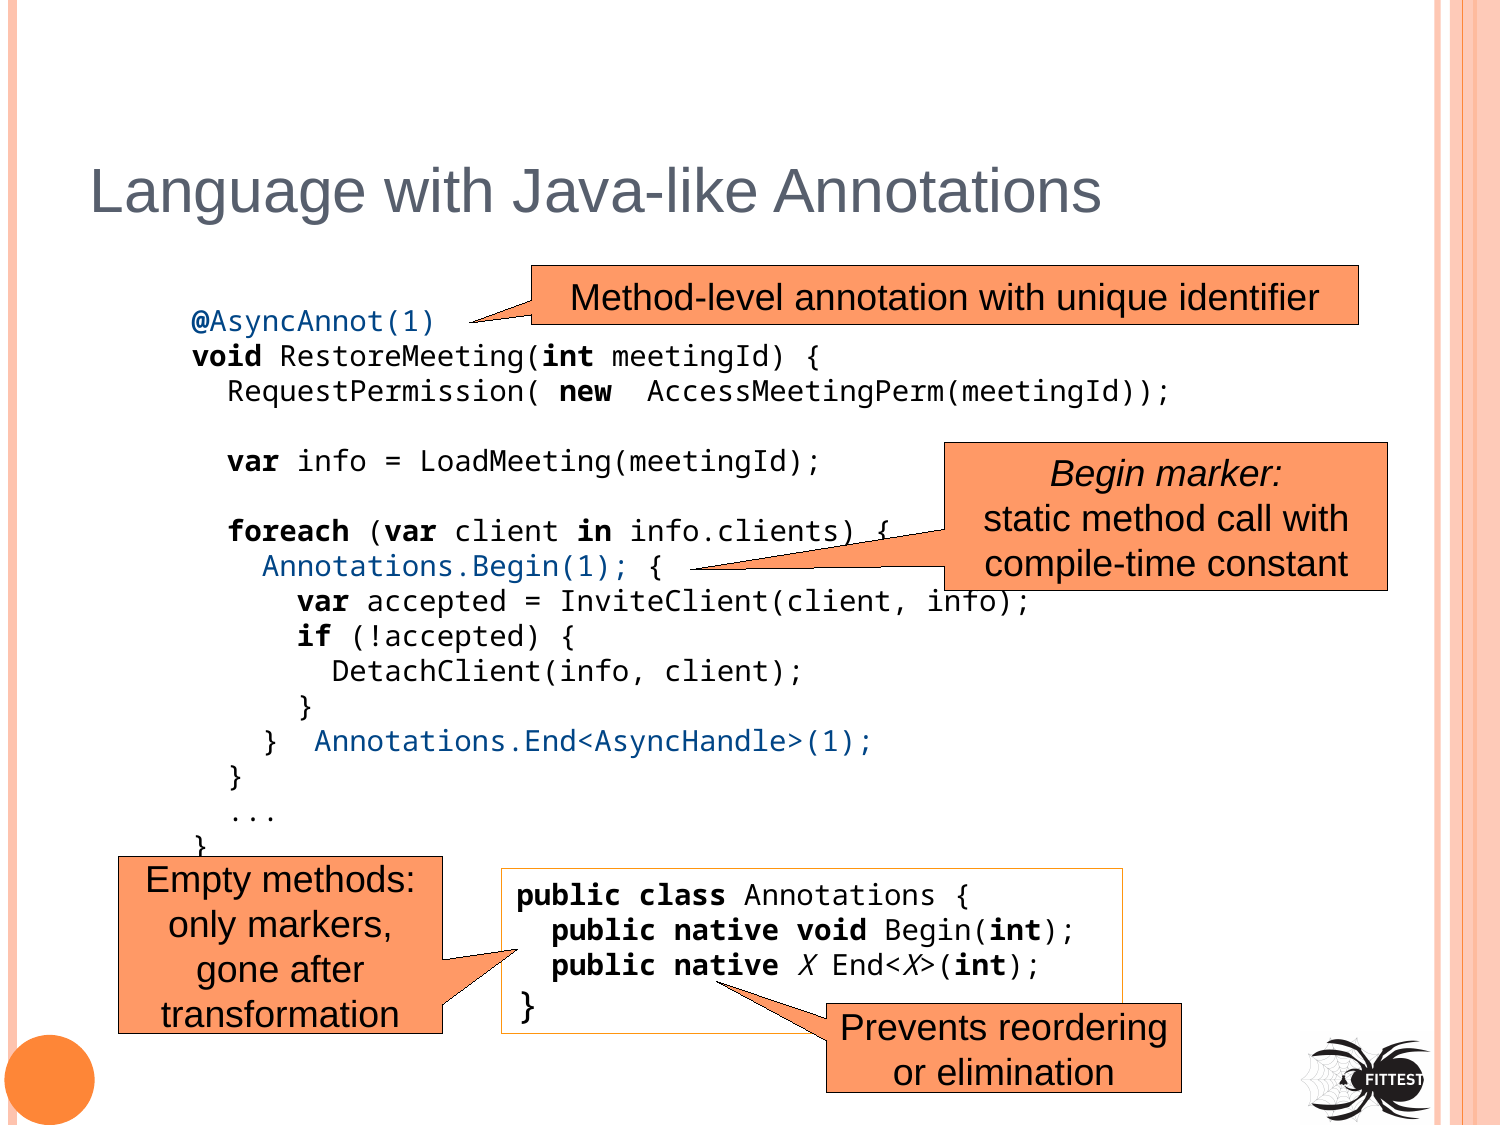

# Language with Java-like Annotations
Method-level annotation with unique identifier
@AsyncAnnot(1)
void RestoreMeeting(int meetingId) {
 RequestPermission( new AccessMeetingPerm(meetingId));
 var info = LoadMeeting(meetingId);
 foreach (var client in info.clients) {
 Annotations.Begin(1); {
 var accepted = InviteClient(client, info);
 if (!accepted) {
 DetachClient(info, client);
 }
 } Annotations.End<AsyncHandle>(1);
 }
 ...
}
Begin marker:
static method call with
compile-time constant
Empty methods:
only markers,
gone after
transformation
public class Annotations {
 public native void Begin(int);
 public native X End<X>(int);
}
Prevents reordering
or elimination